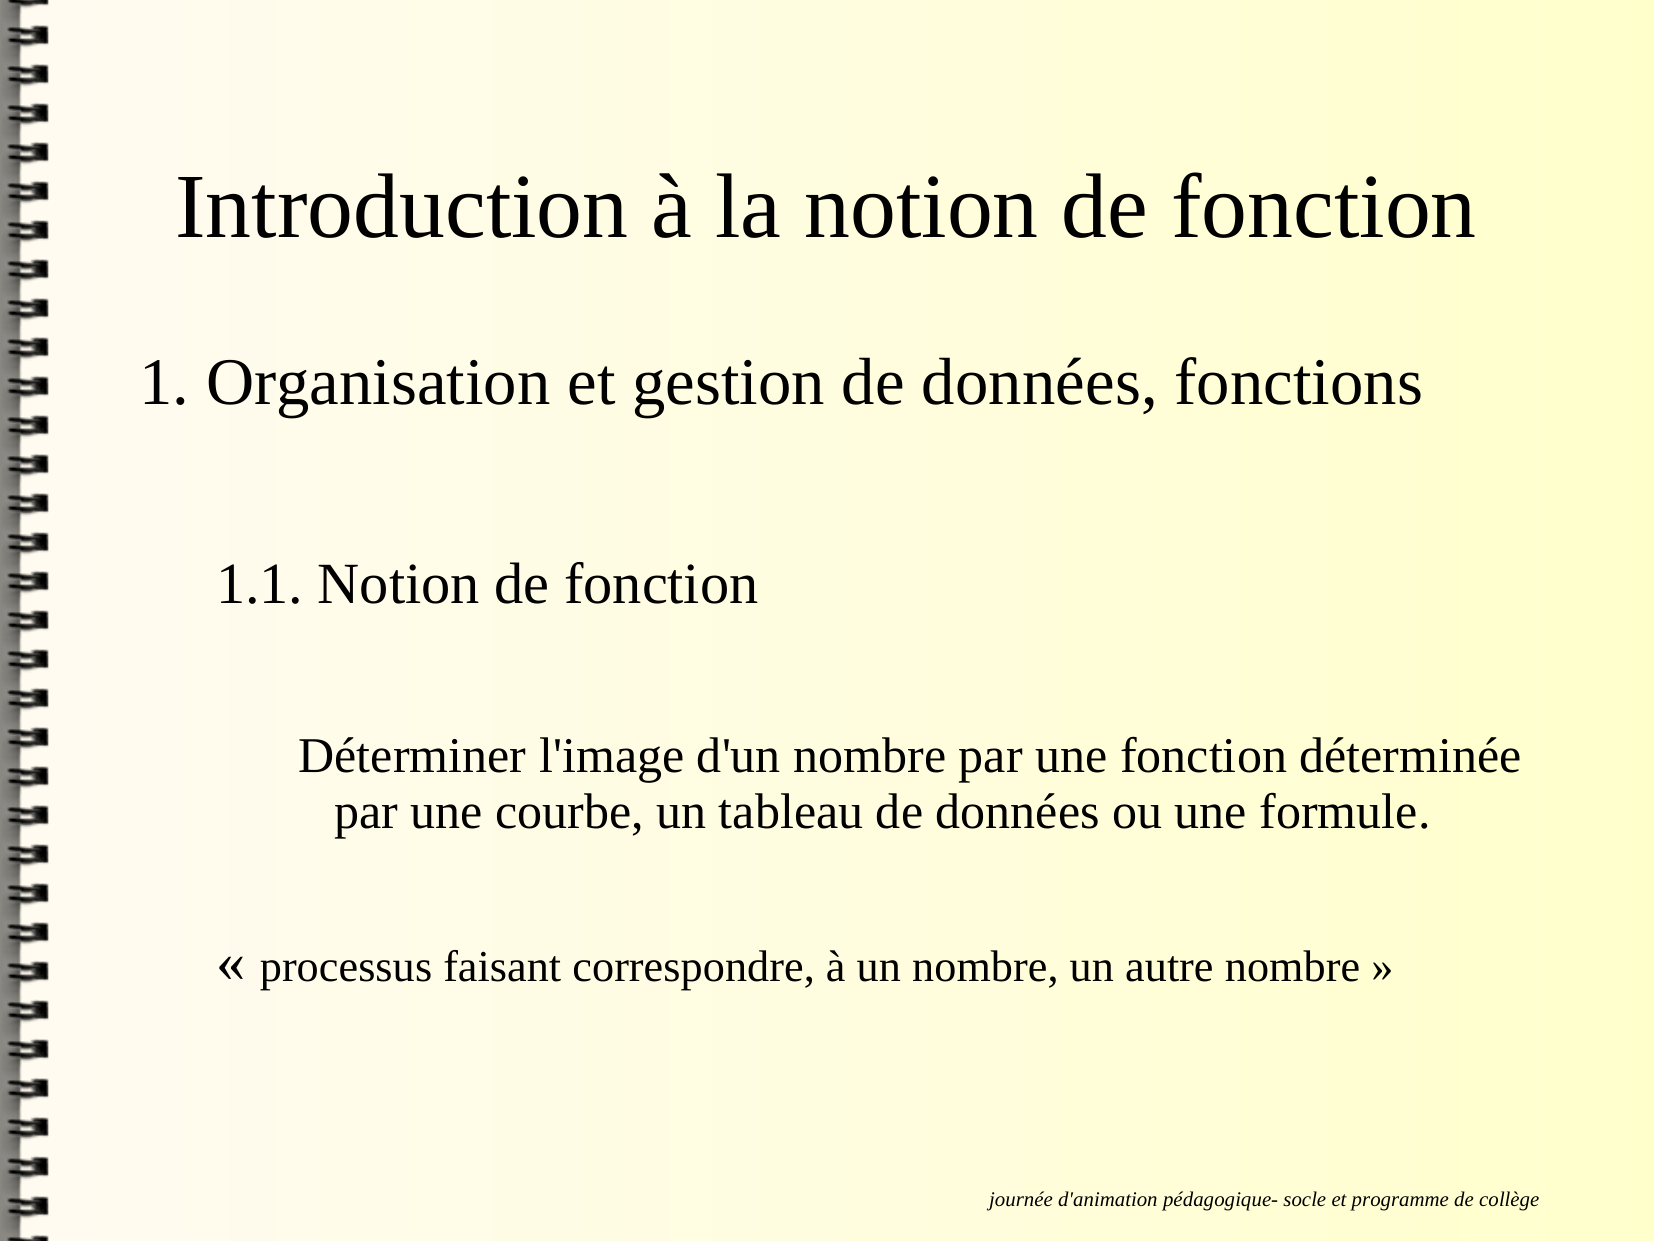

# Introduction à la notion de fonction
1. Organisation et gestion de données, fonctions
1.1. Notion de fonction
Déterminer l'image d'un nombre par une fonction déterminée par une courbe, un tableau de données ou une formule.
« processus faisant correspondre, à un nombre, un autre nombre »
journée d'animation pédagogique- socle et programme de collège